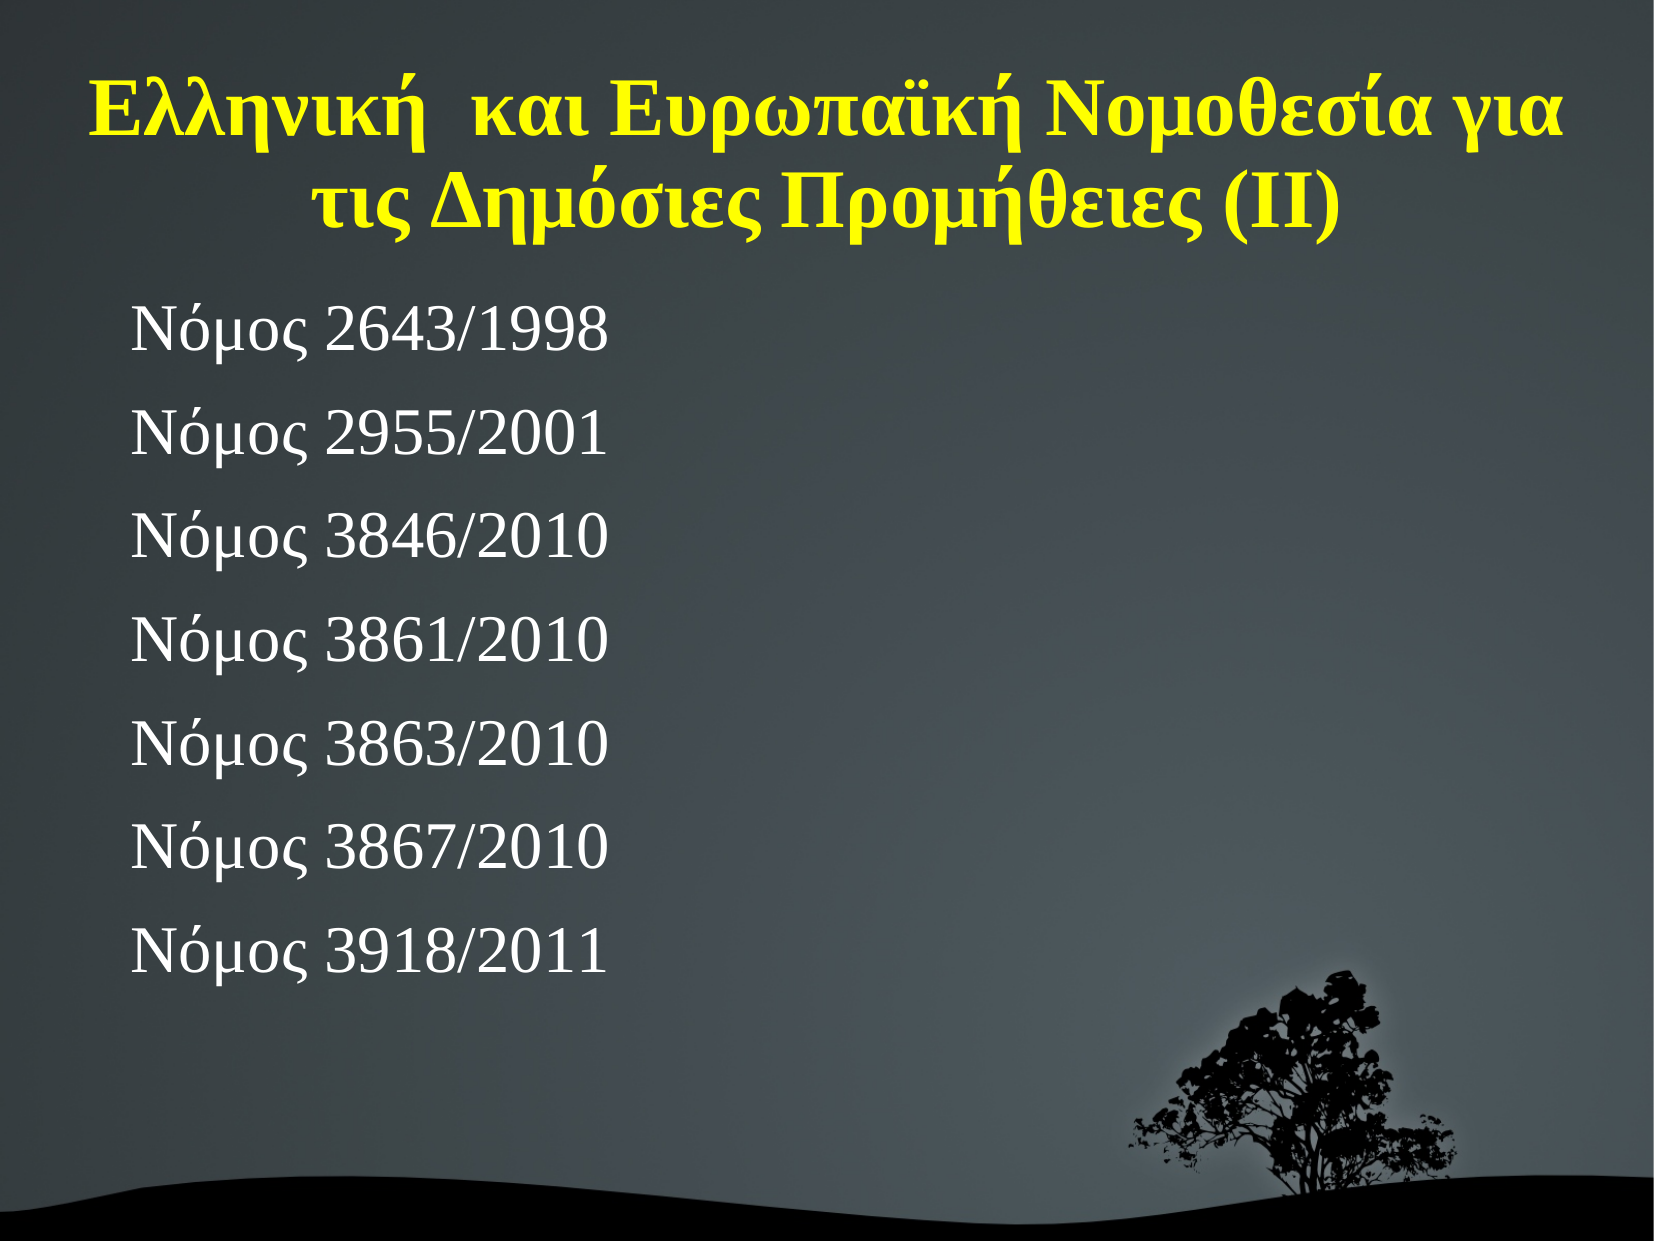

Ελληνική και Ευρωπαϊκή Νομοθεσία για τις Δημόσιες Προμήθειες (ΙI)
# Νόμος 2643/1998
Νόμος 2955/2001
Νόμος 3846/2010
Νόμος 3861/2010
Νόμος 3863/2010
Νόμος 3867/2010
Νόμος 3918/2011